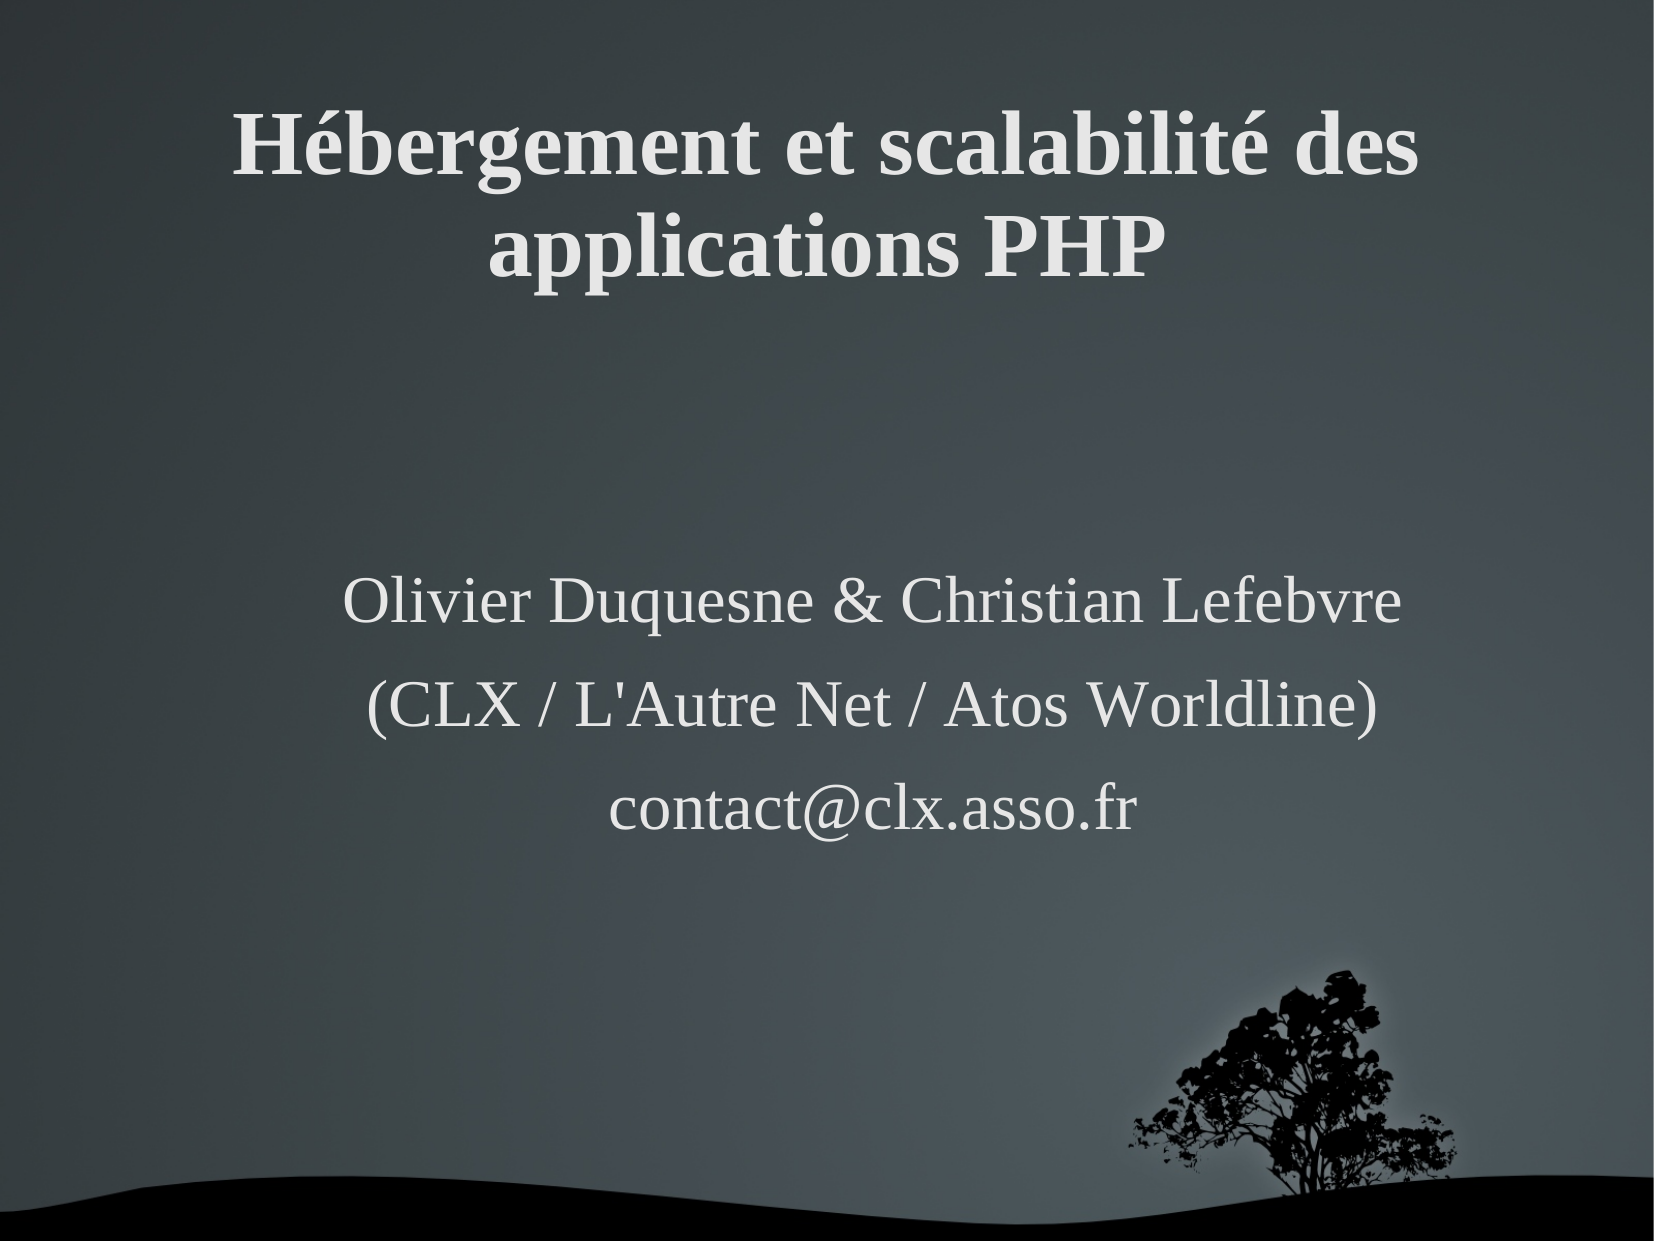

# Hébergement et scalabilité des applications PHP
Olivier Duquesne & Christian Lefebvre
(CLX / L'Autre Net / Atos Worldline)
contact@clx.asso.fr